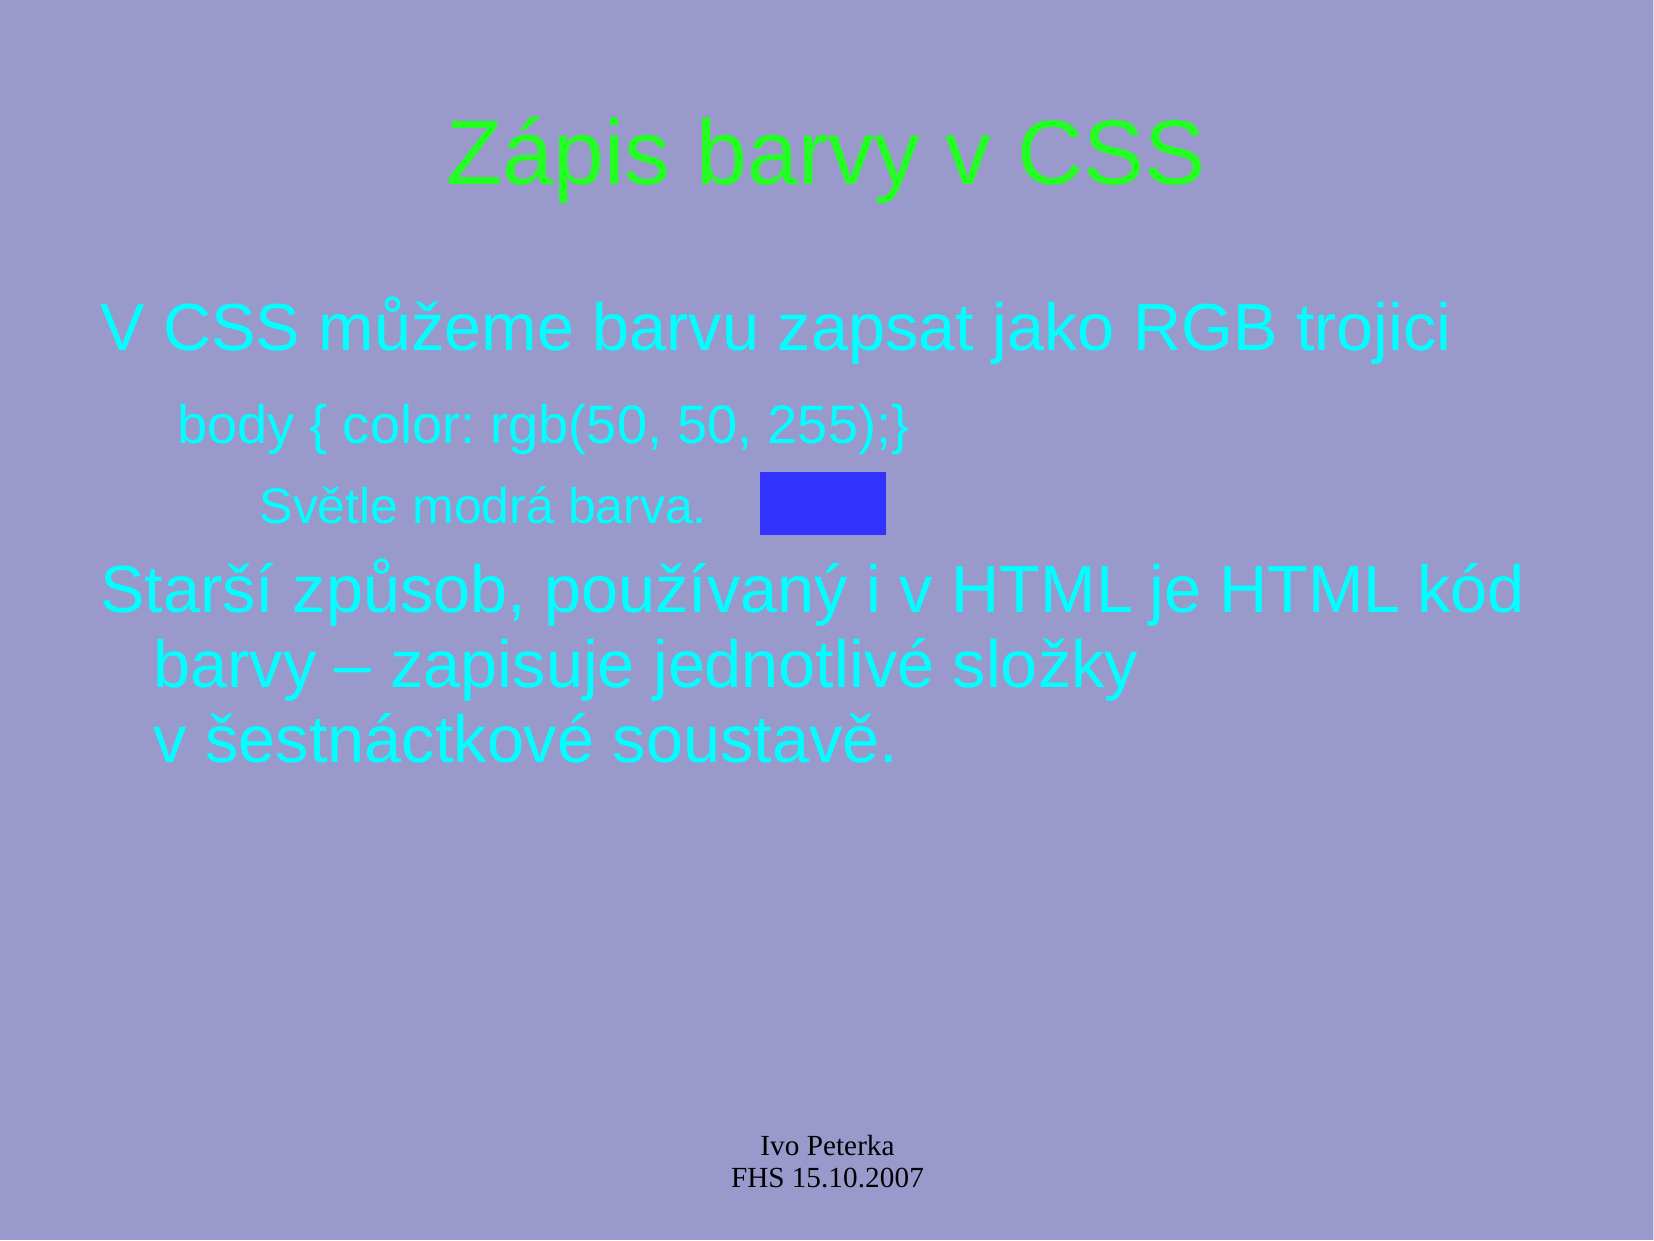

# Zápis barvy v CSS
V CSS můžeme barvu zapsat jako RGB trojici
body { color: rgb(50, 50, 255);}
Světle modrá barva.
Starší způsob, používaný i v HTML je HTML kód barvy – zapisuje jednotlivé složky
v šestnáctkové soustavě.